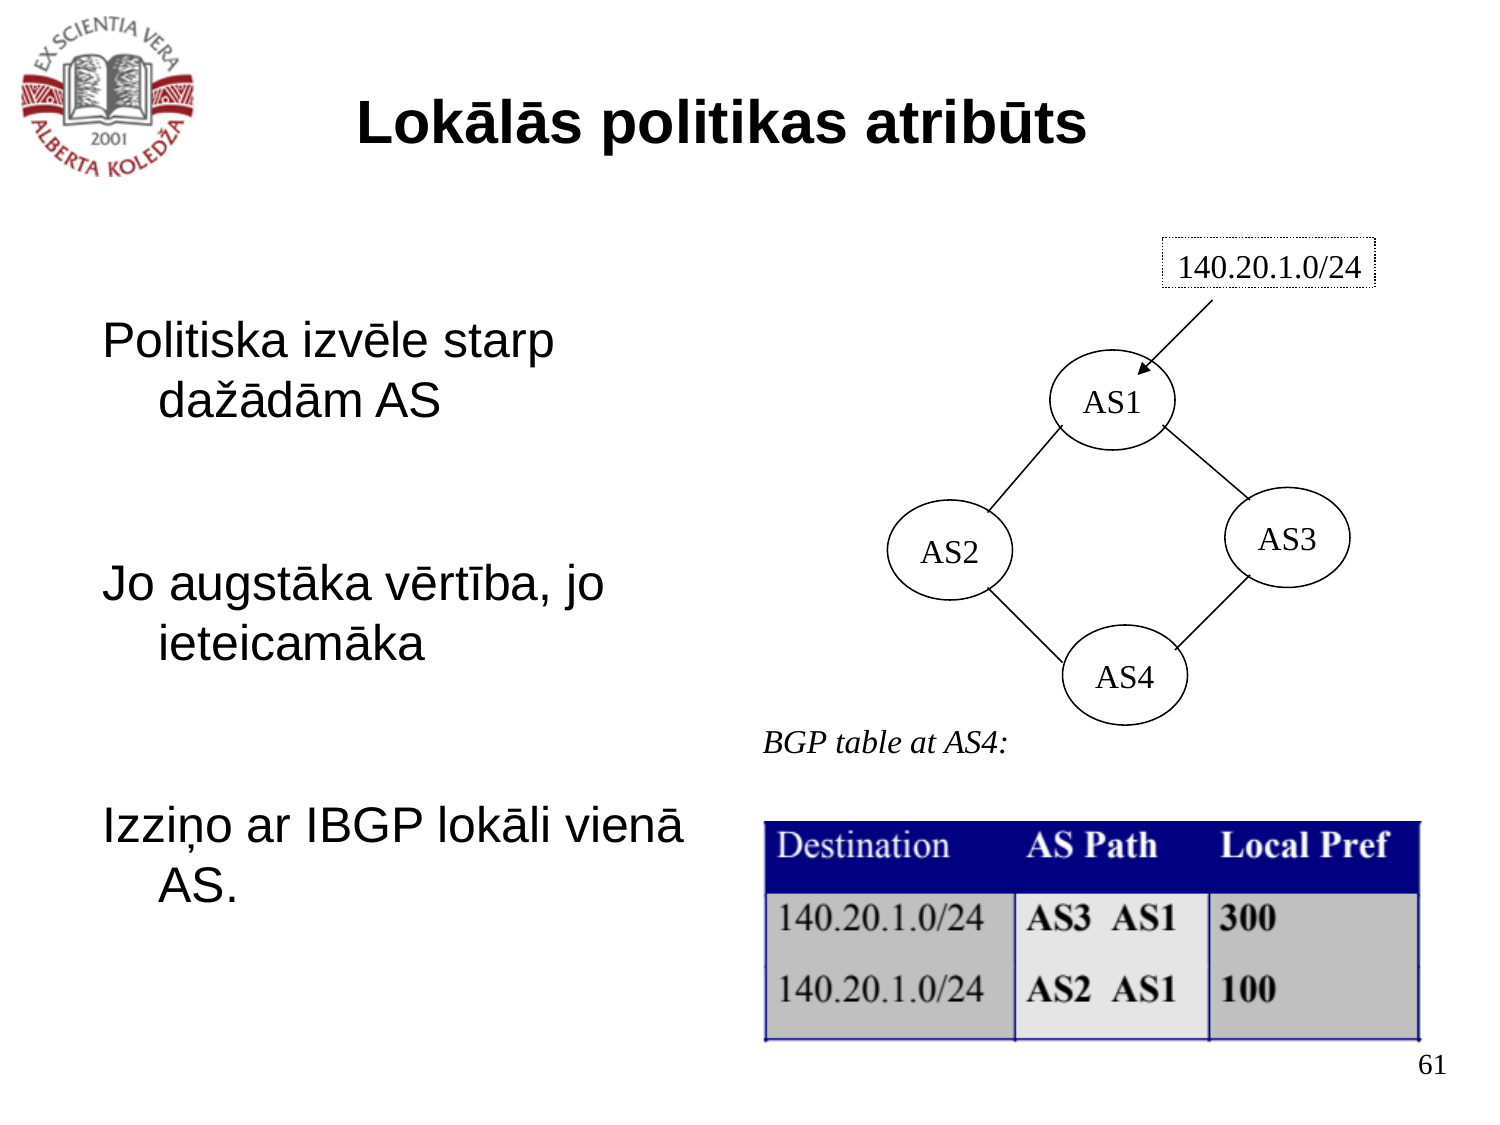

# Lokālās politikas atribūts
140.20.1.0/24
Politiska izvēle starp dažādām AS
Jo augstāka vērtība, jo ieteicamāka
Izziņo ar IBGP lokāli vienā AS.
AS1
AS3
AS2
AS4
BGP table at AS4: